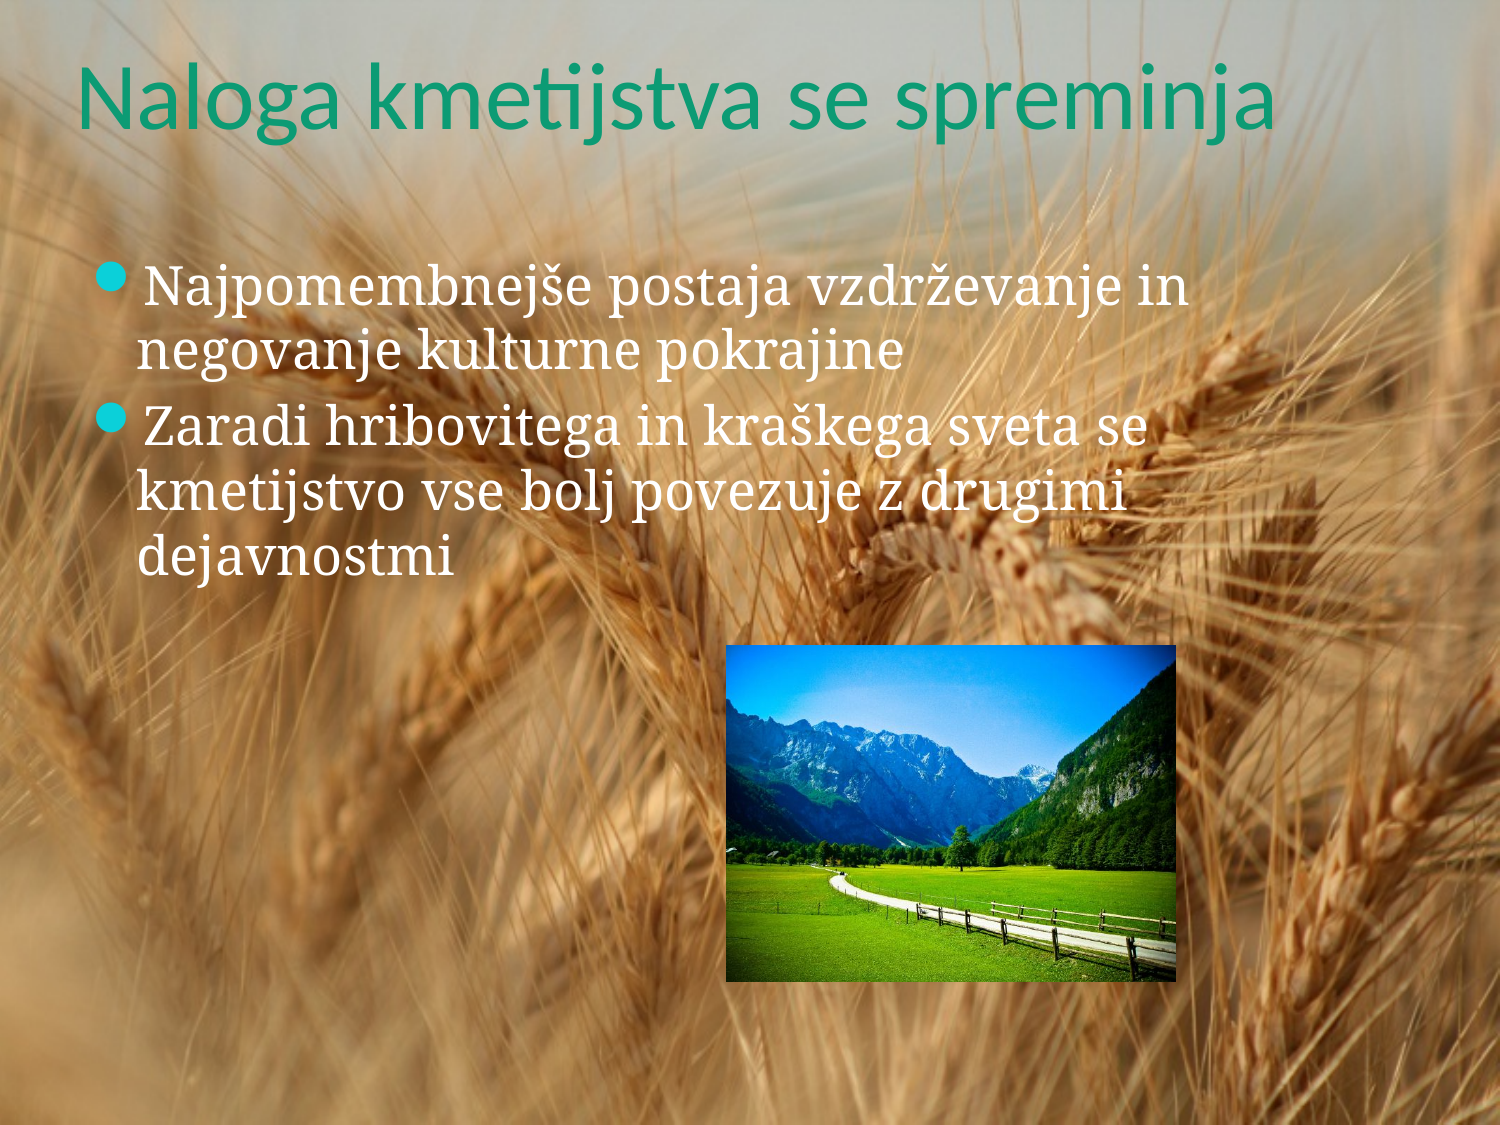

# Naloga kmetijstva se spreminja
Najpomembnejše postaja vzdrževanje in negovanje kulturne pokrajine
Zaradi hribovitega in kraškega sveta se kmetijstvo vse bolj povezuje z drugimi dejavnostmi